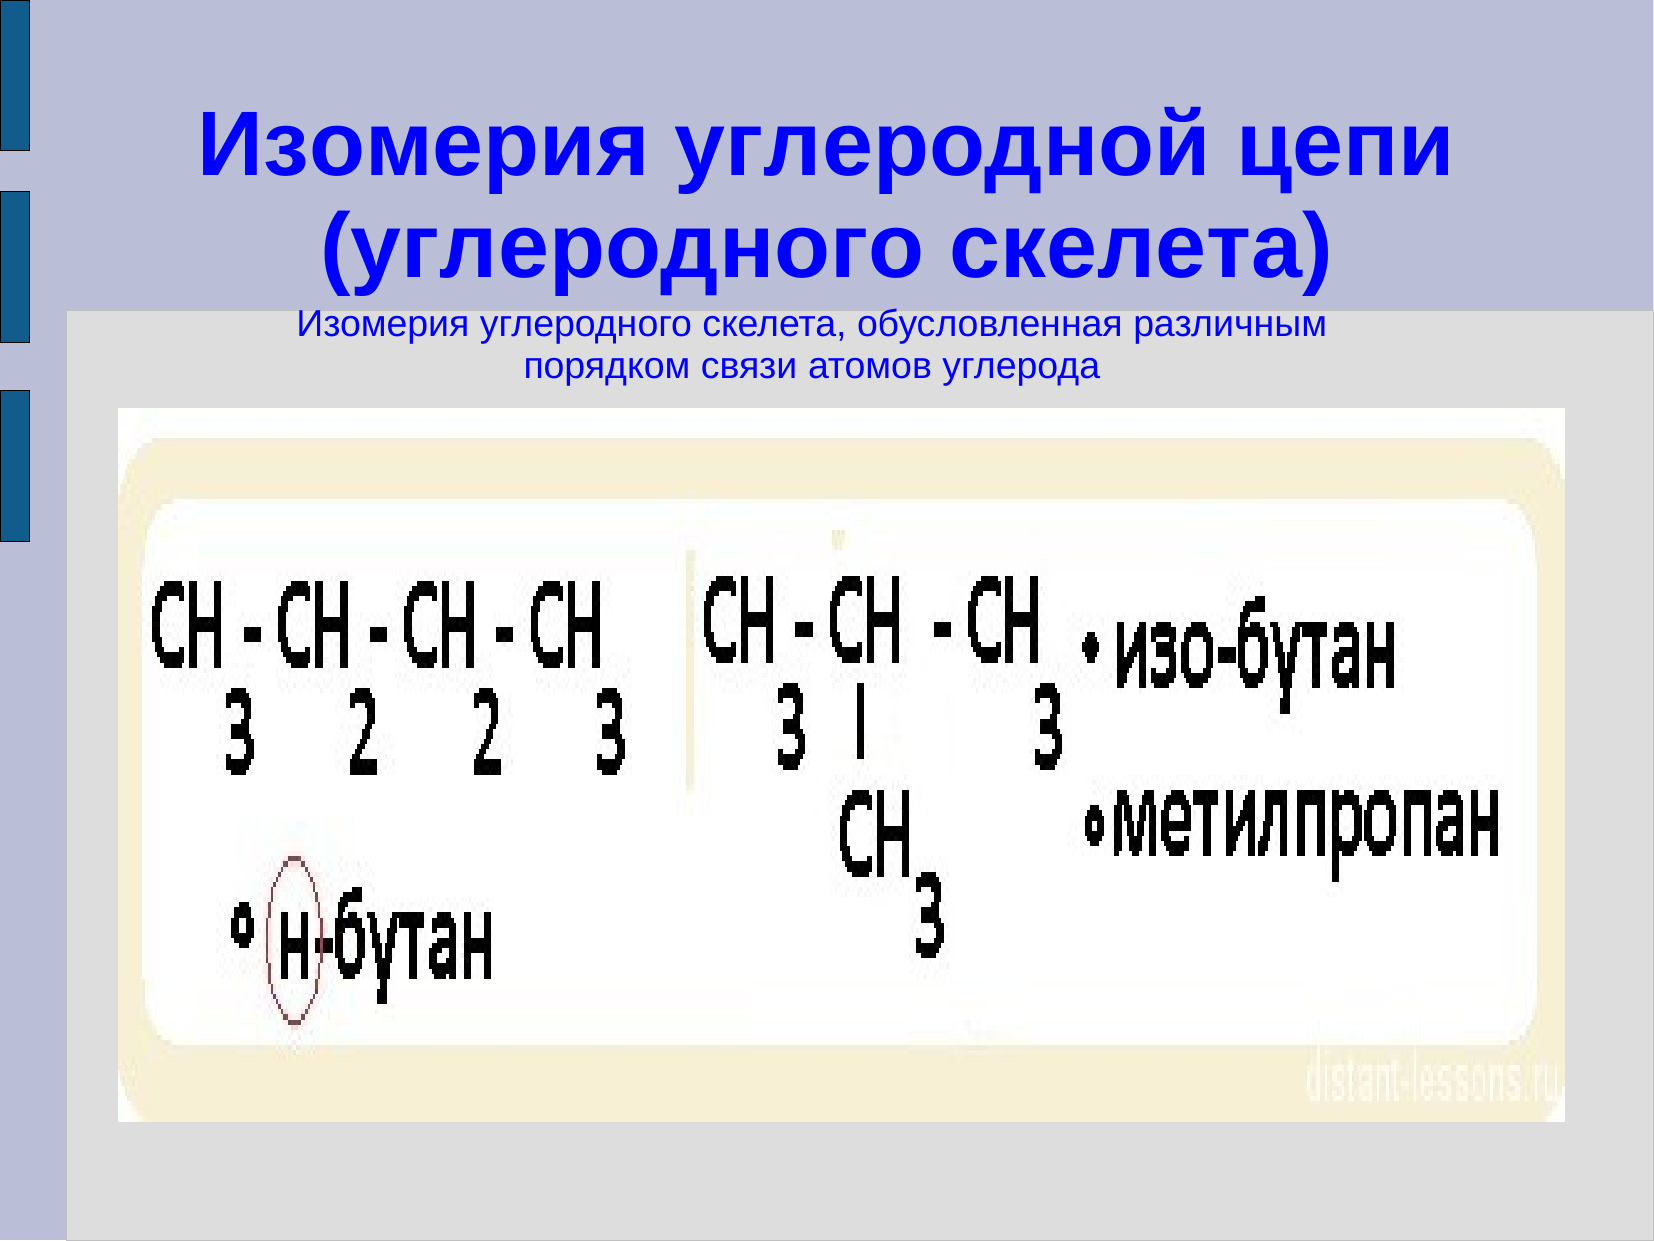

# Изомерия углеродной цепи (углеродного скелета)
Изомерия углеродного скелета, обусловленная различным порядком связи атомов углерода